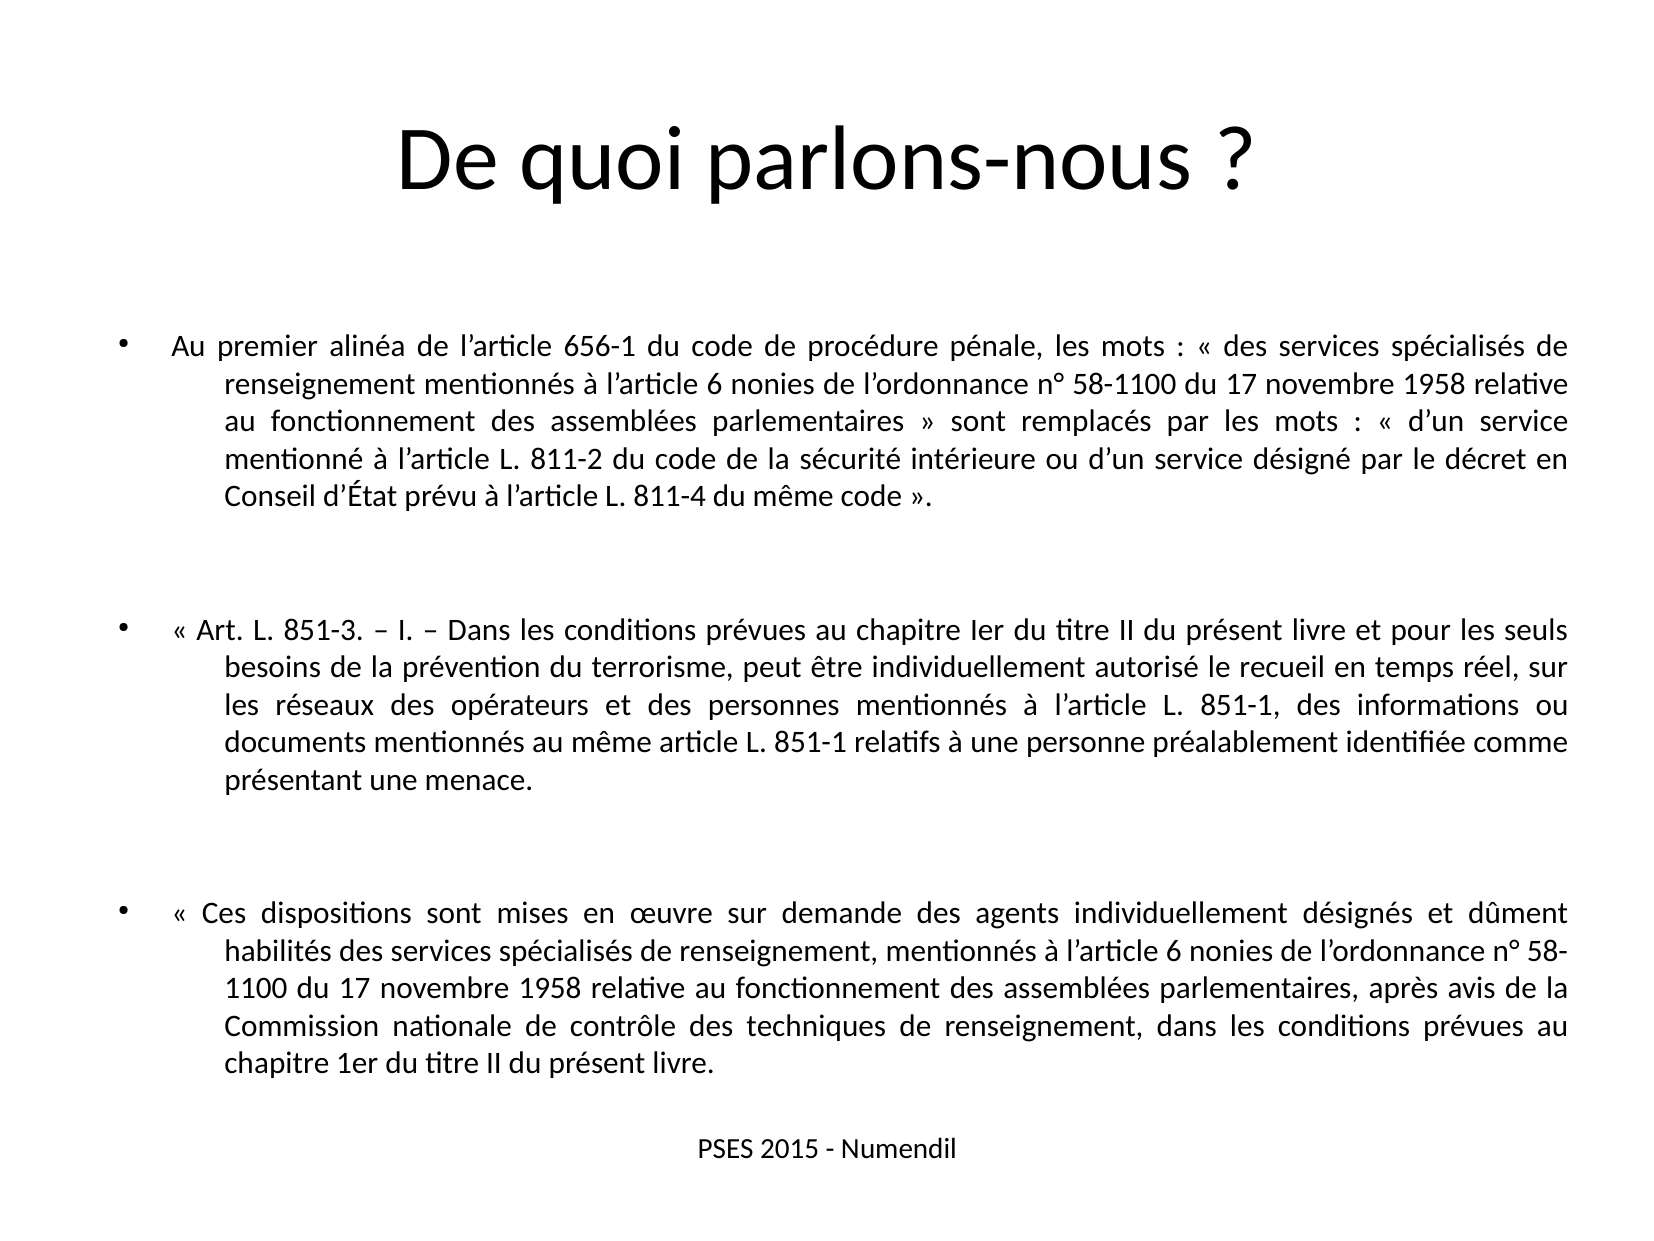

# De quoi parlons-nous ?
Au premier alinéa de l’article 656-1 du code de procédure pénale, les mots : « des services spécialisés de renseignement mentionnés à l’article 6 nonies de l’ordonnance n° 58-1100 du 17 novembre 1958 relative au fonctionnement des assemblées parlementaires » sont remplacés par les mots : « d’un service mentionné à l’article L. 811-2 du code de la sécurité intérieure ou d’un service désigné par le décret en Conseil d’État prévu à l’article L. 811-4 du même code ».
« Art. L. 851-3. – I. – Dans les conditions prévues au chapitre Ier du titre II du présent livre et pour les seuls besoins de la prévention du terrorisme, peut être individuellement autorisé le recueil en temps réel, sur les réseaux des opérateurs et des personnes mentionnés à l’article L. 851-1, des informations ou documents mentionnés au même article L. 851-1 relatifs à une personne préalablement identifiée comme présentant une menace.
« Ces dispositions sont mises en œuvre sur demande des agents individuellement désignés et dûment habilités des services spécialisés de renseignement, mentionnés à l’article 6 nonies de l’ordonnance n° 58-1100 du 17 novembre 1958 relative au fonctionnement des assemblées parlementaires, après avis de la Commission nationale de contrôle des techniques de renseignement, dans les conditions prévues au chapitre 1er du titre II du présent livre.
PSES 2015 - Numendil
PSES 2015 - Numendil